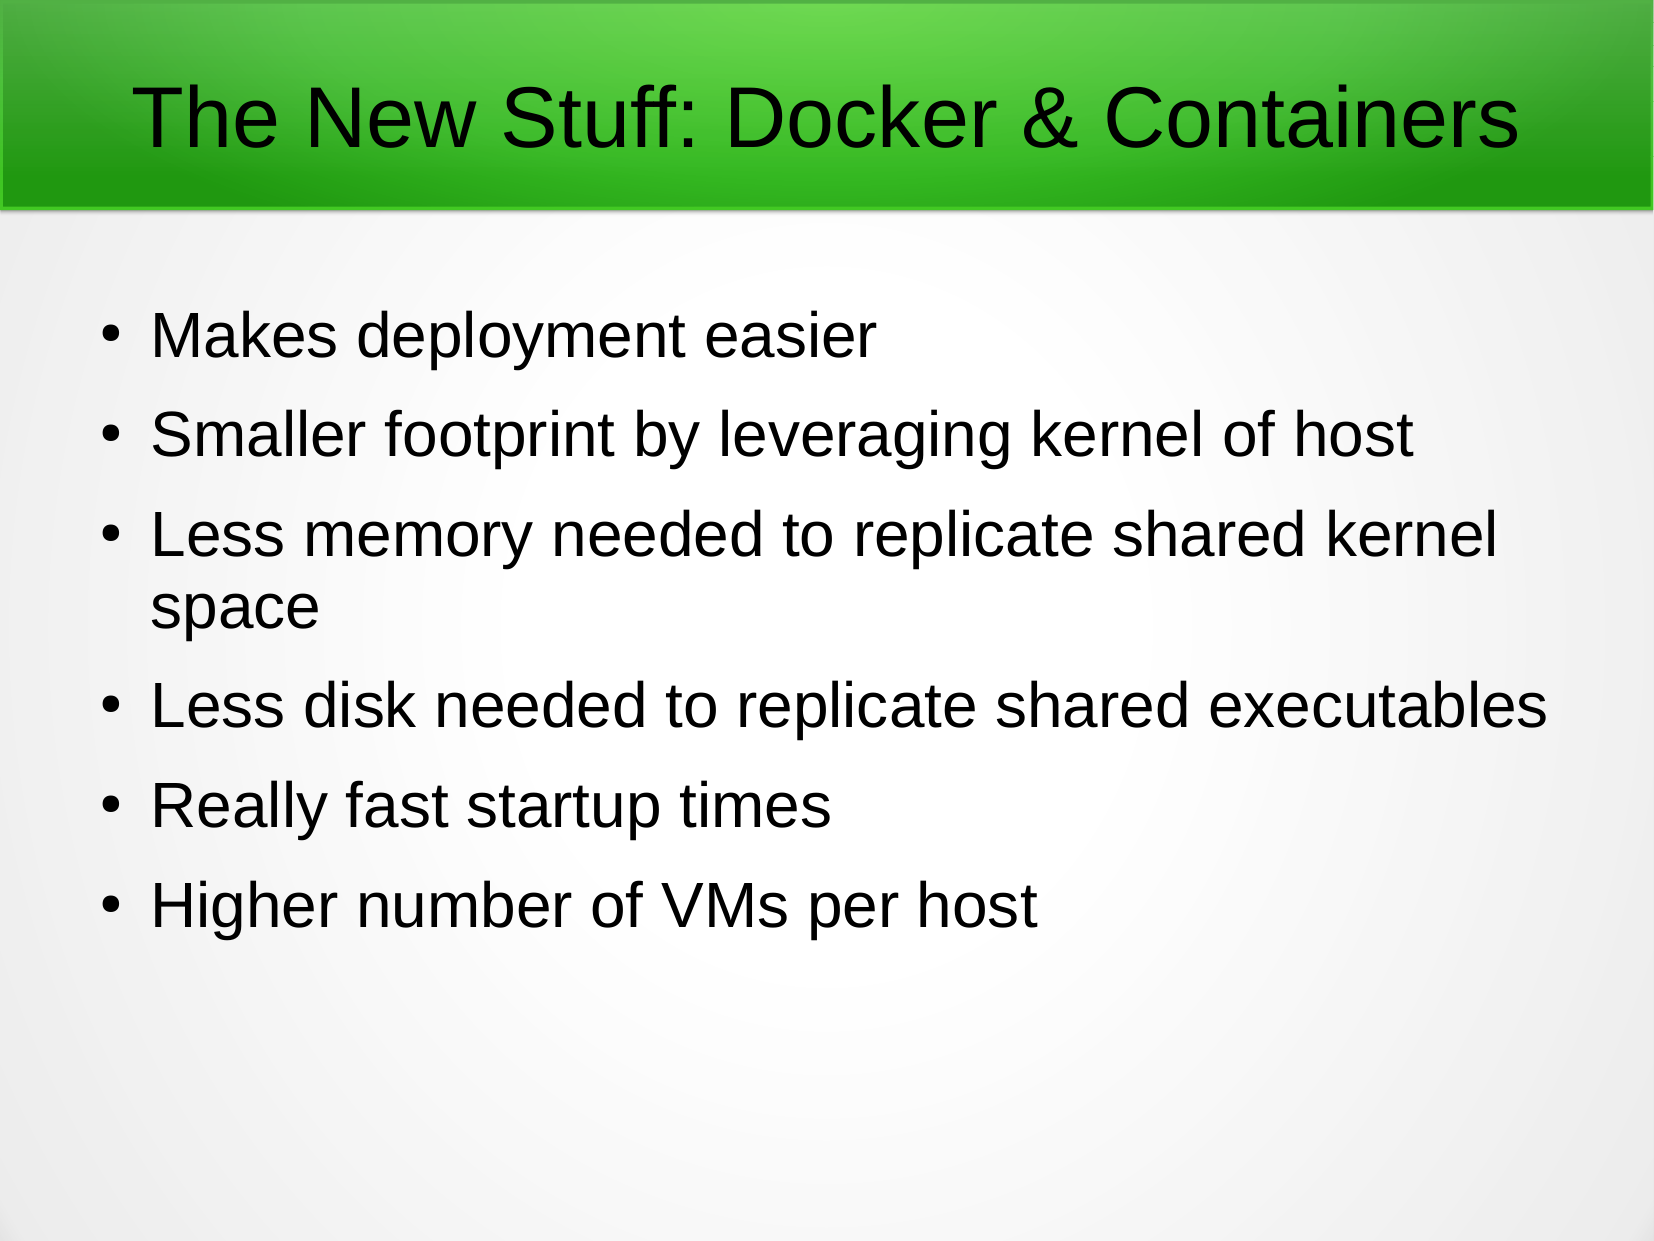

# The New Stuff: Docker & Containers
Makes deployment easier
Smaller footprint by leveraging kernel of host
Less memory needed to replicate shared kernel space
Less disk needed to replicate shared executables
Really fast startup times
Higher number of VMs per host